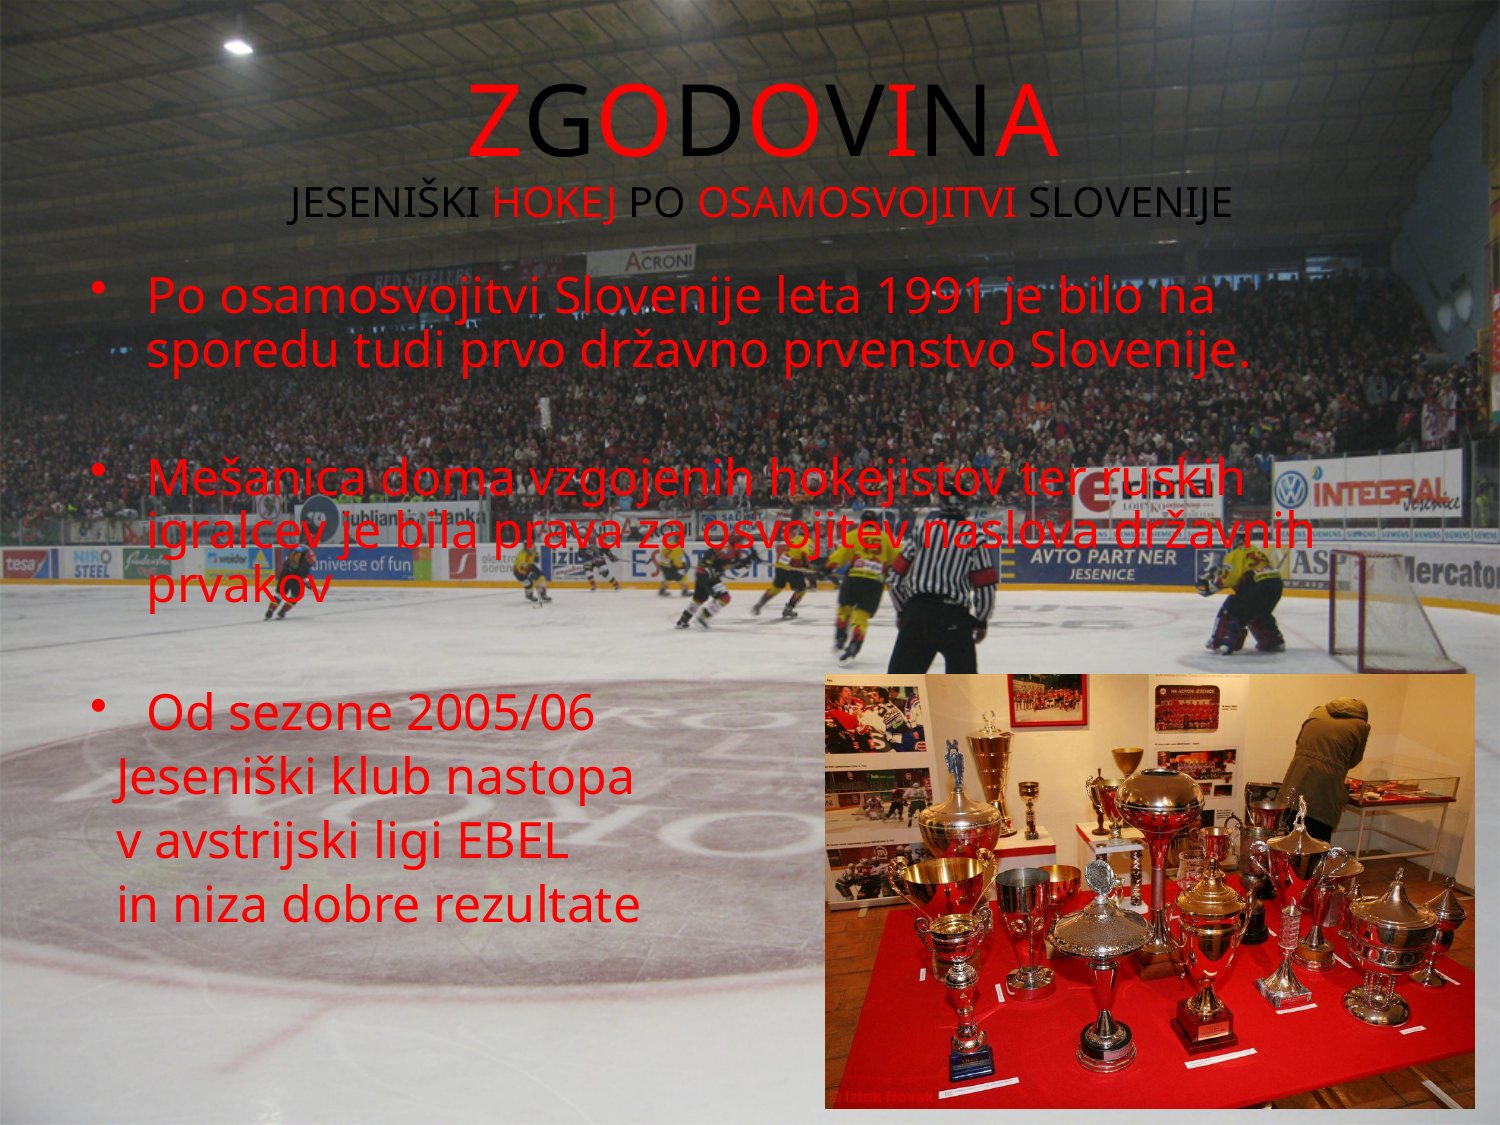

# ZGODOVINA JESENIŠKI HOKEJ PO OSAMOSVOJITVI SLOVENIJE
Po osamosvojitvi Slovenije leta 1991 je bilo na sporedu tudi prvo državno prvenstvo Slovenije.
Mešanica doma vzgojenih hokejistov ter ruskih igralcev je bila prava za osvojitev naslova državnih prvakov
Od sezone 2005/06
 Jeseniški klub nastopa
 v avstrijski ligi EBEL
 in niza dobre rezultate